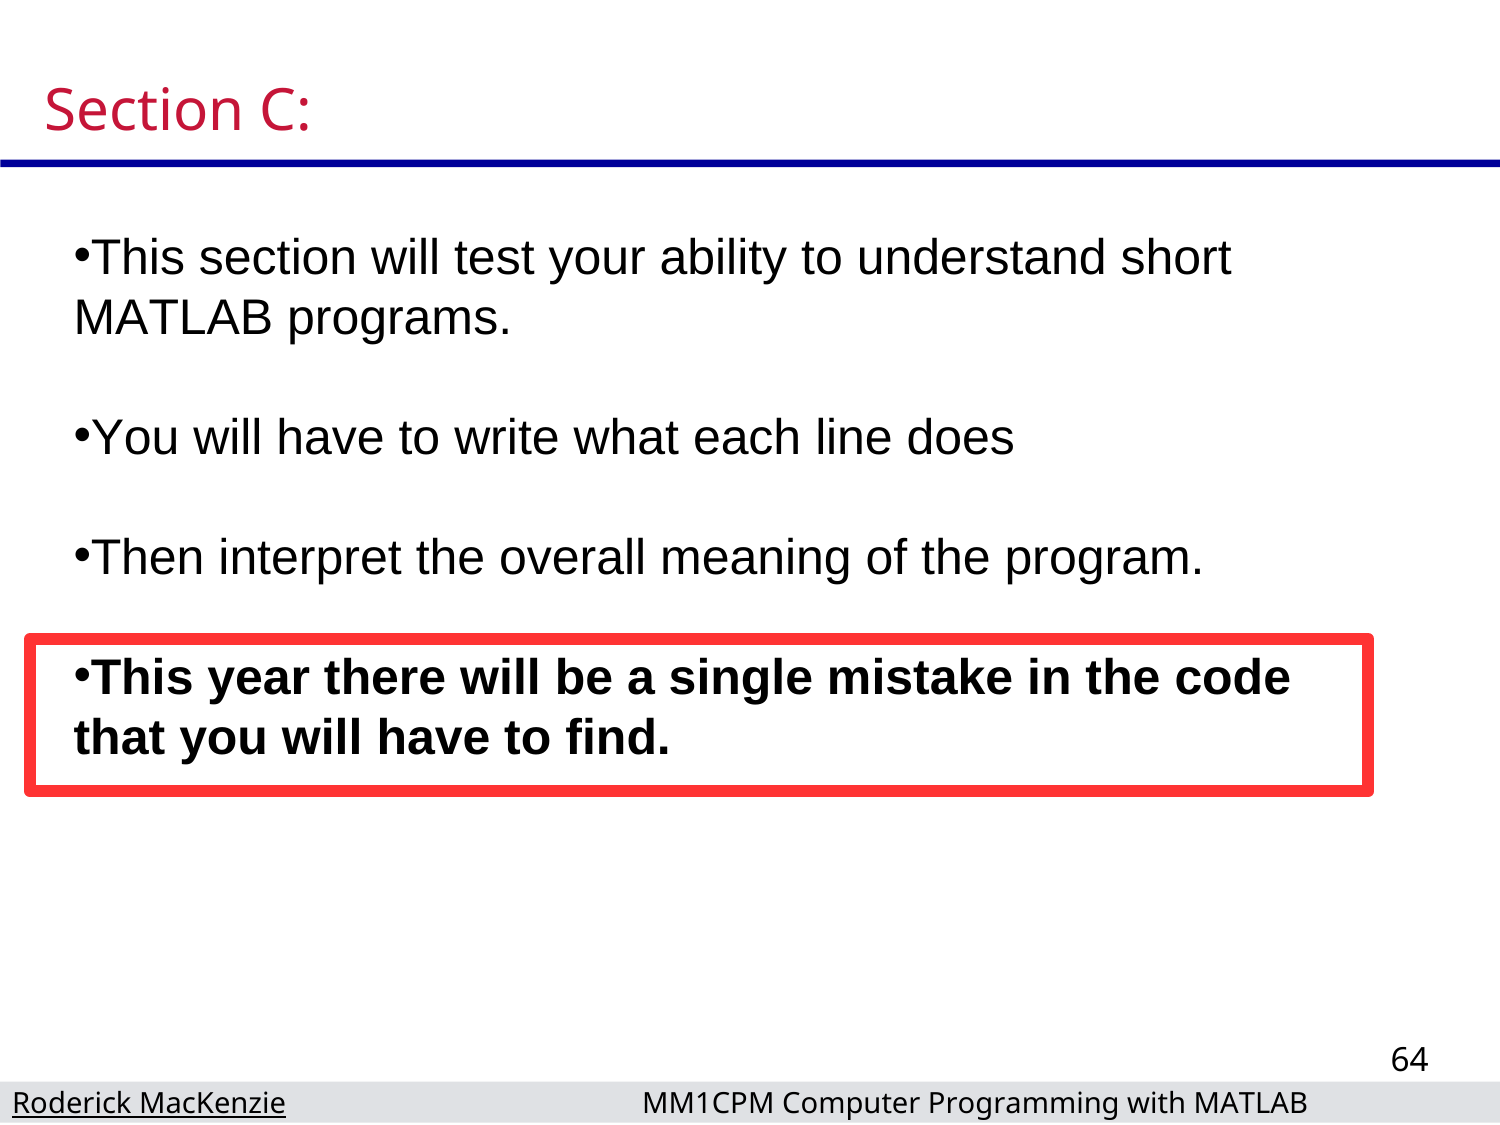

# Section C:
This section will test your ability to understand short MATLAB programs.
You will have to write what each line does
Then interpret the overall meaning of the program.
This year there will be a single mistake in the code that you will have to find.